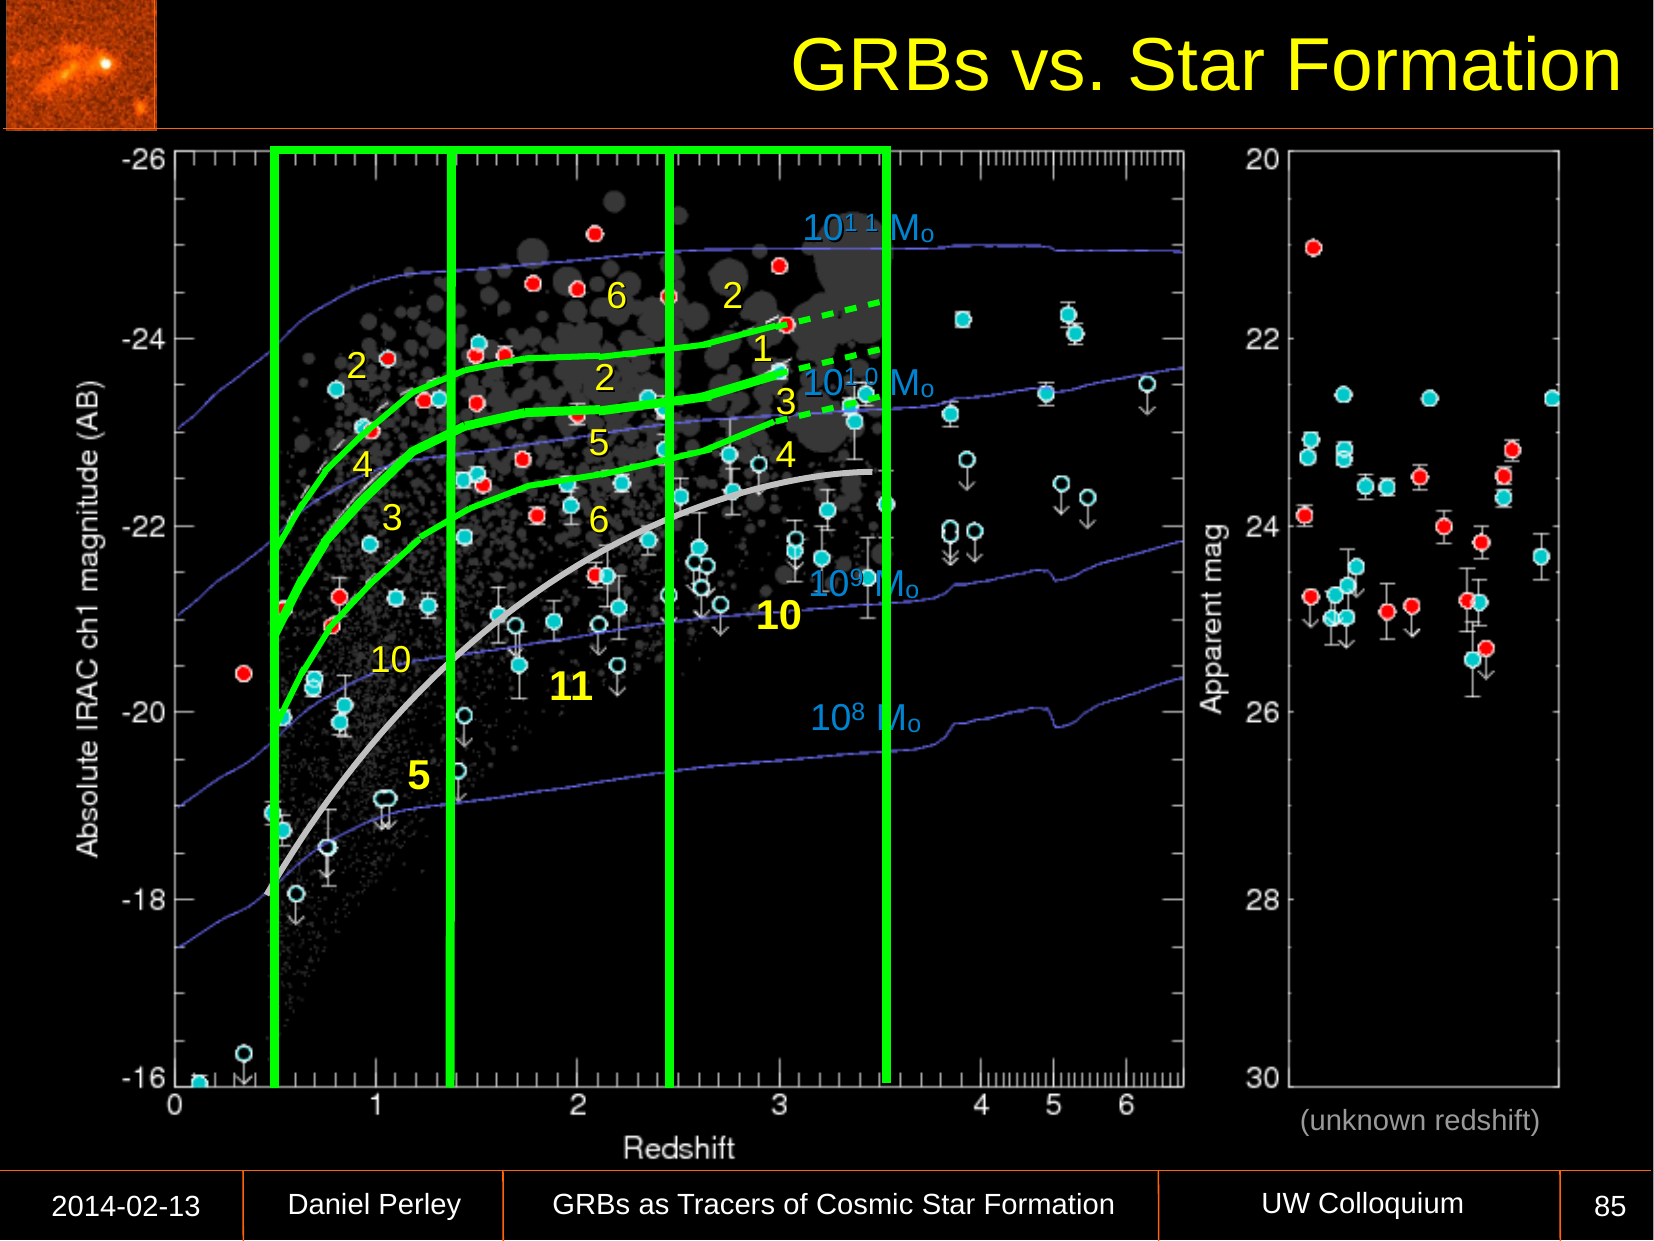

# GRBs vs. Star Formation
101 1 Mo
6
2
1
2
2
101 0 Mo
3
5
4
4
3
6
109 Mo
10
10
11
108 Mo
5
(unknown redshift)
2014-02-13
85